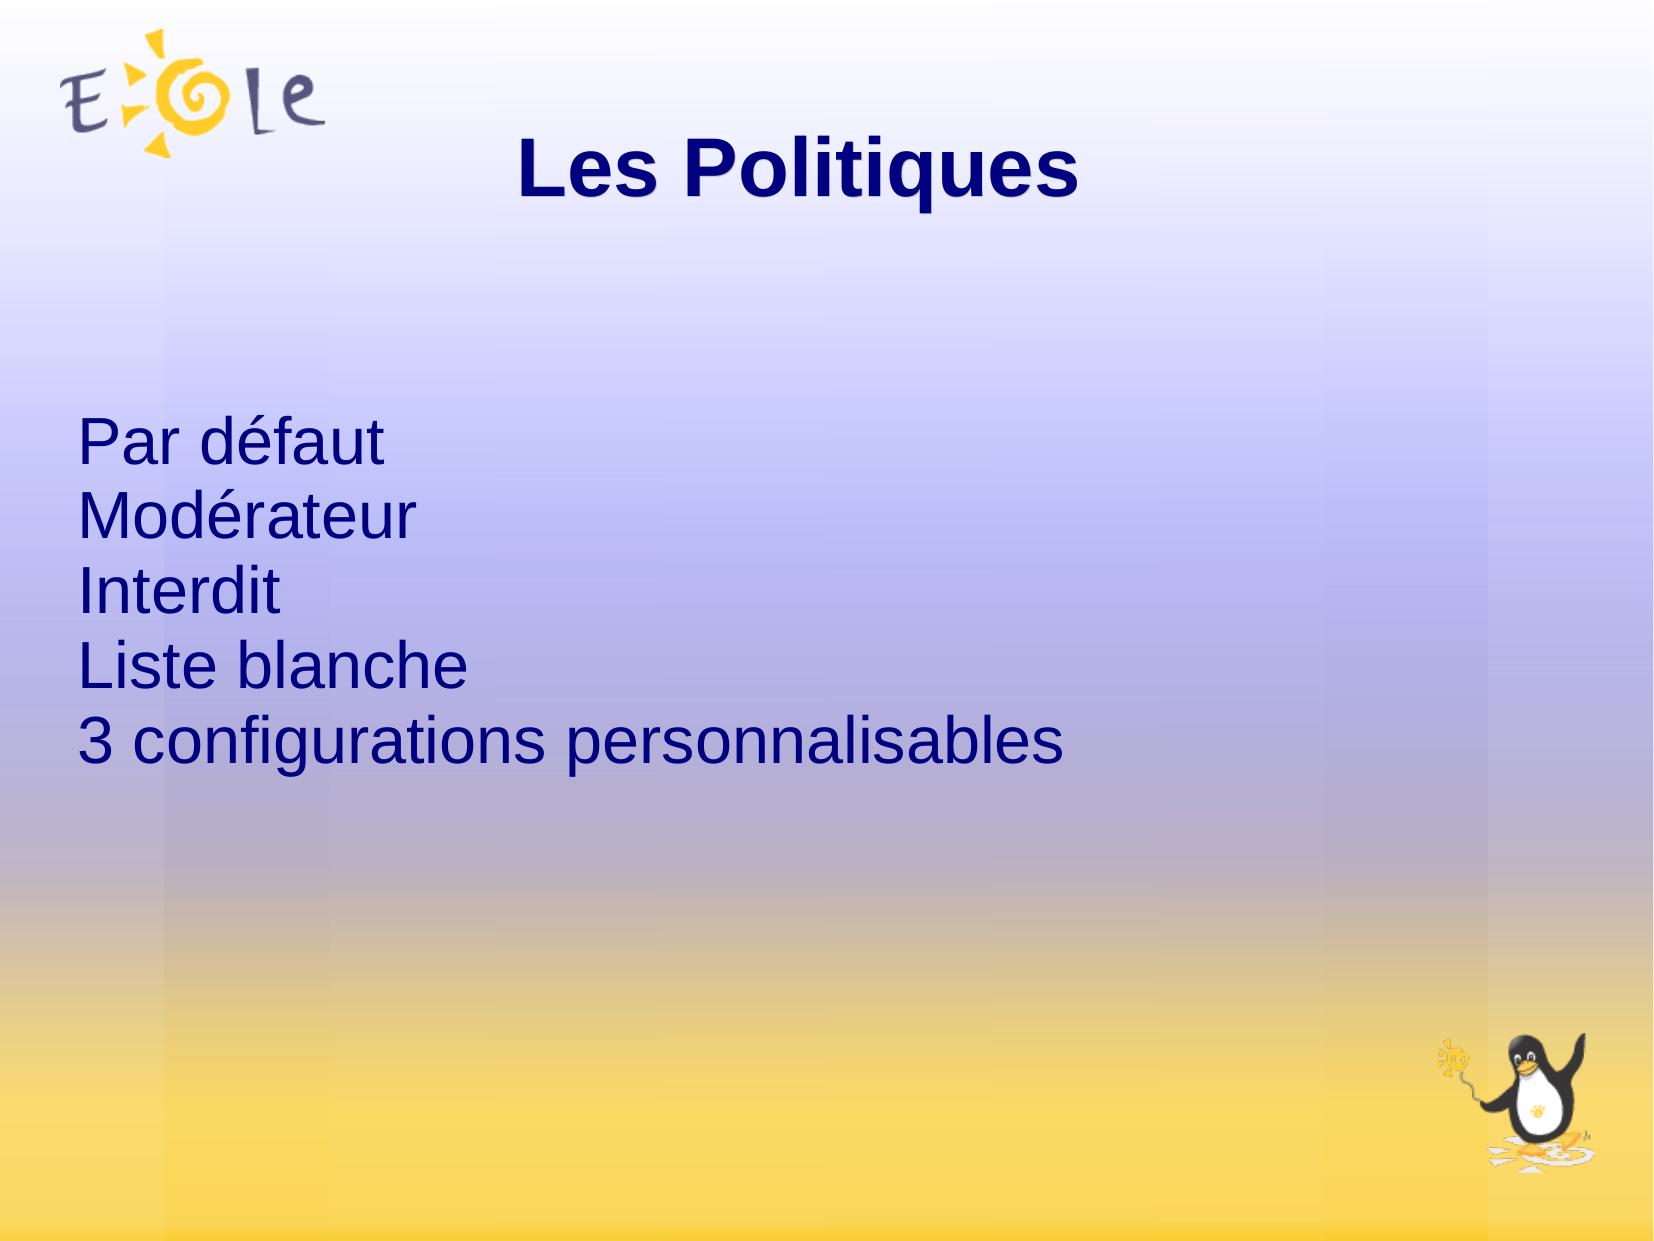

#
Les Politiques
 Par défaut
 Modérateur
 Interdit
 Liste blanche
 3 configurations personnalisables